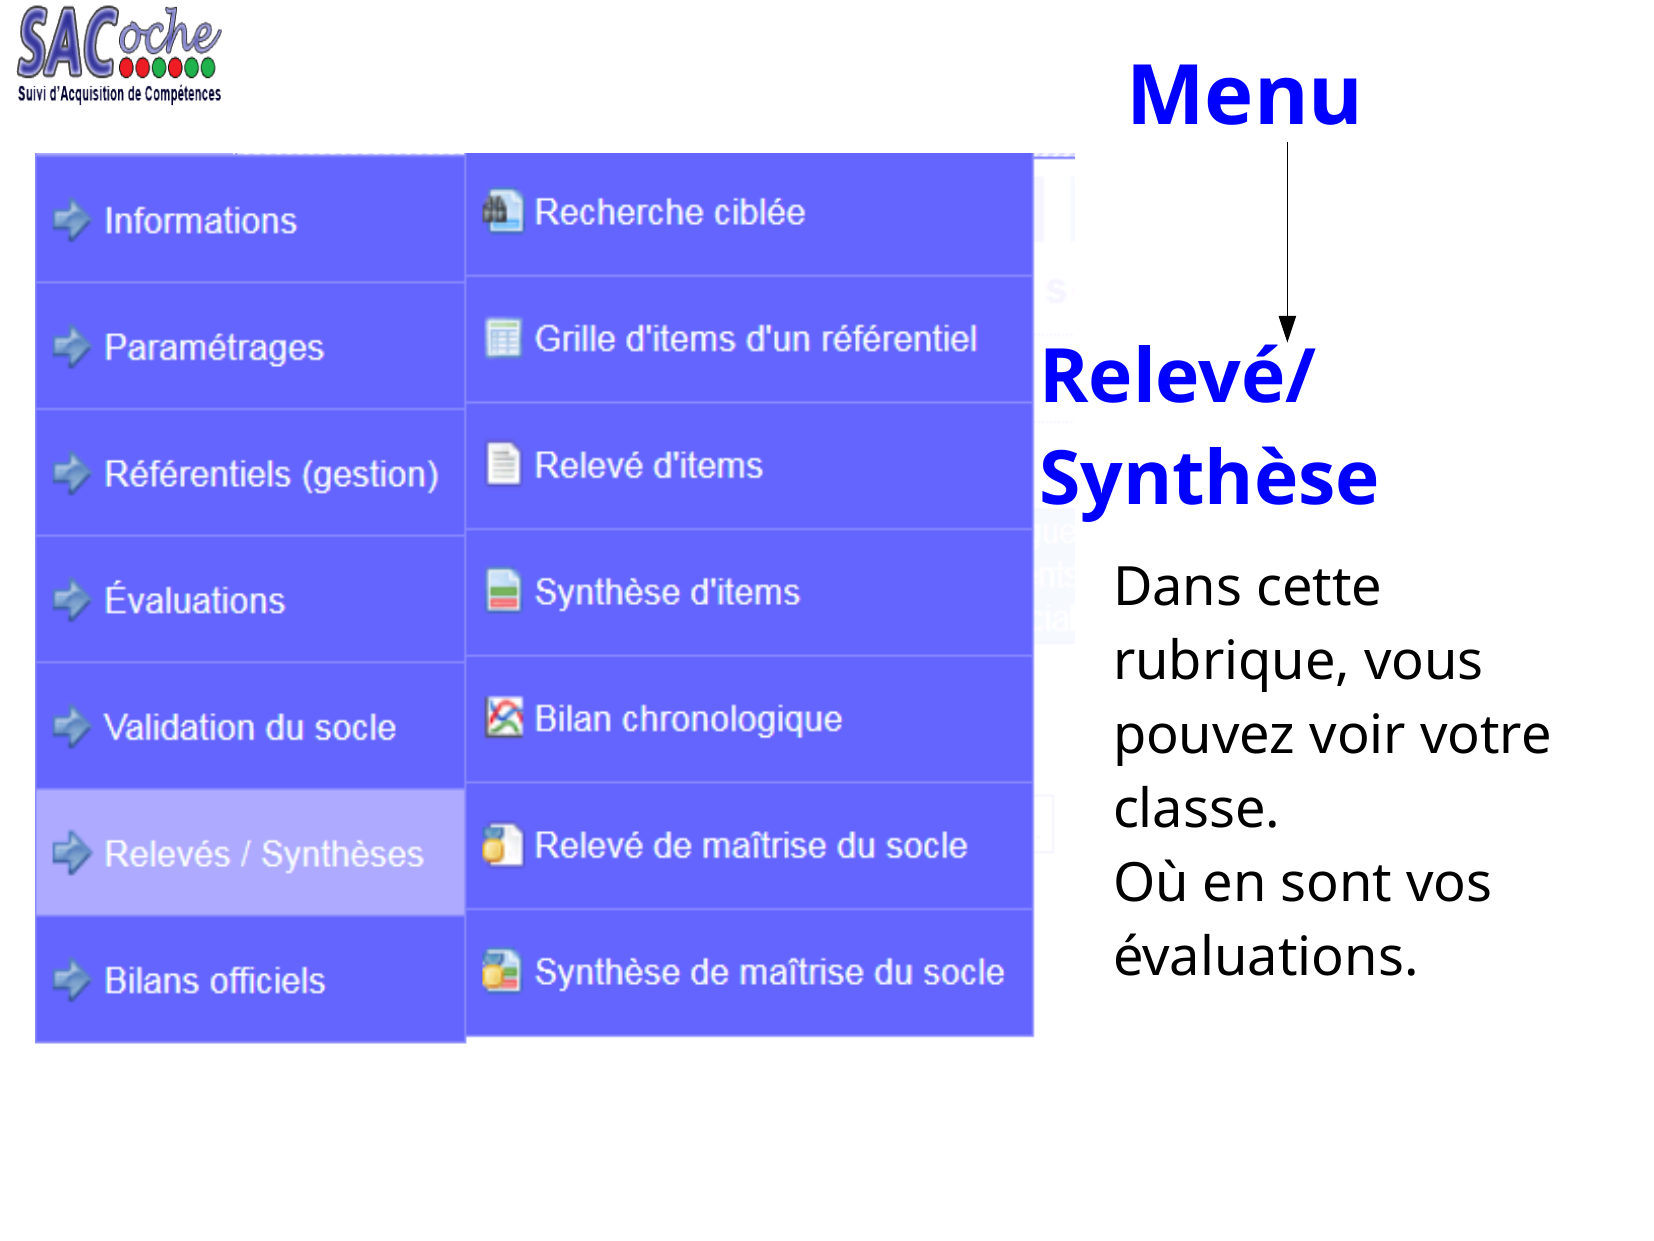

Menu
Relevé/Synthèse
Dans cette rubrique, vous pouvez voir votre classe.
Où en sont vos évaluations.